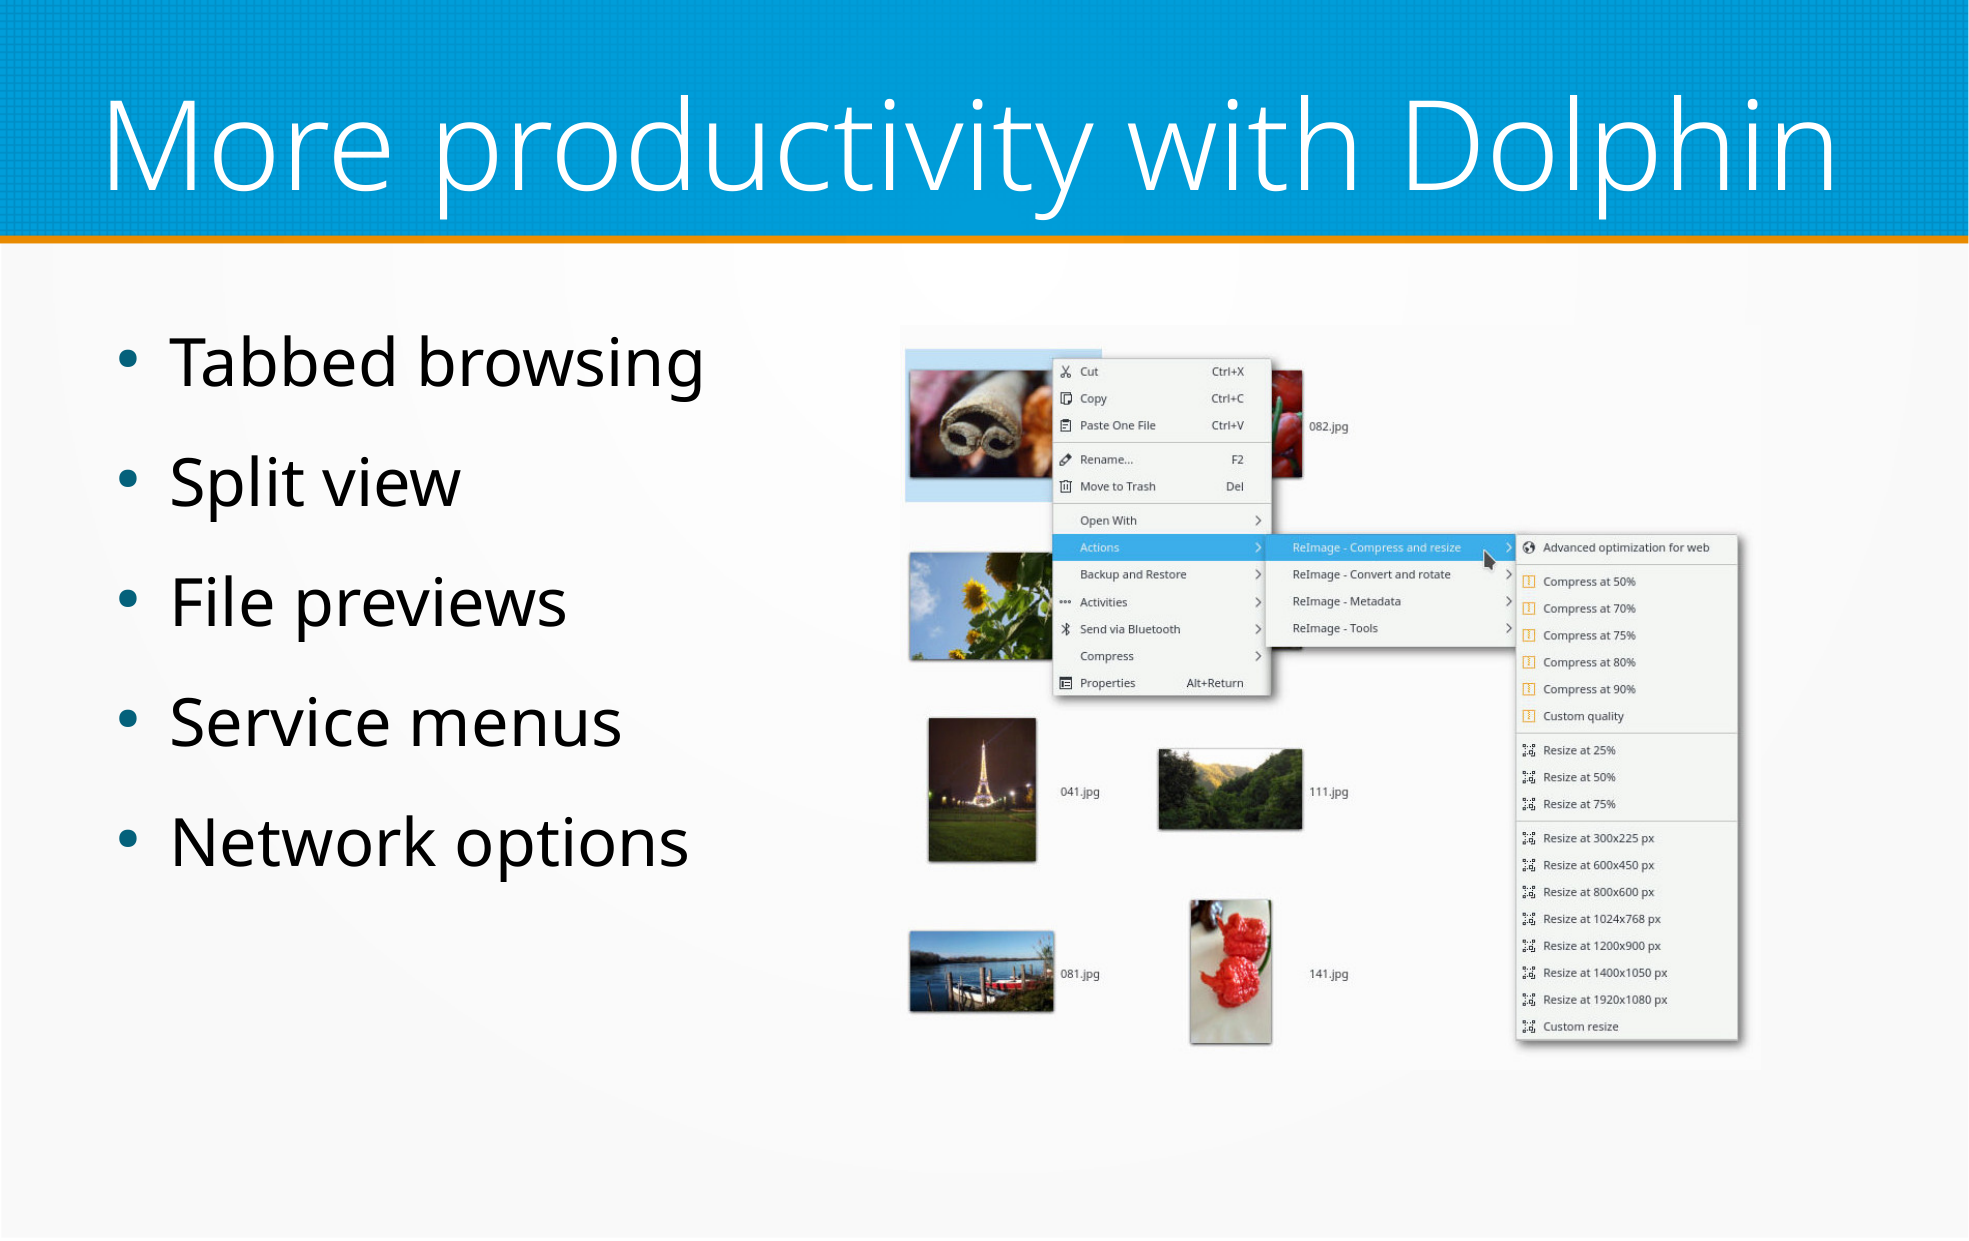

# More productivity with Dolphin
Tabbed browsing
Split view
File previews
Service menus
Network options